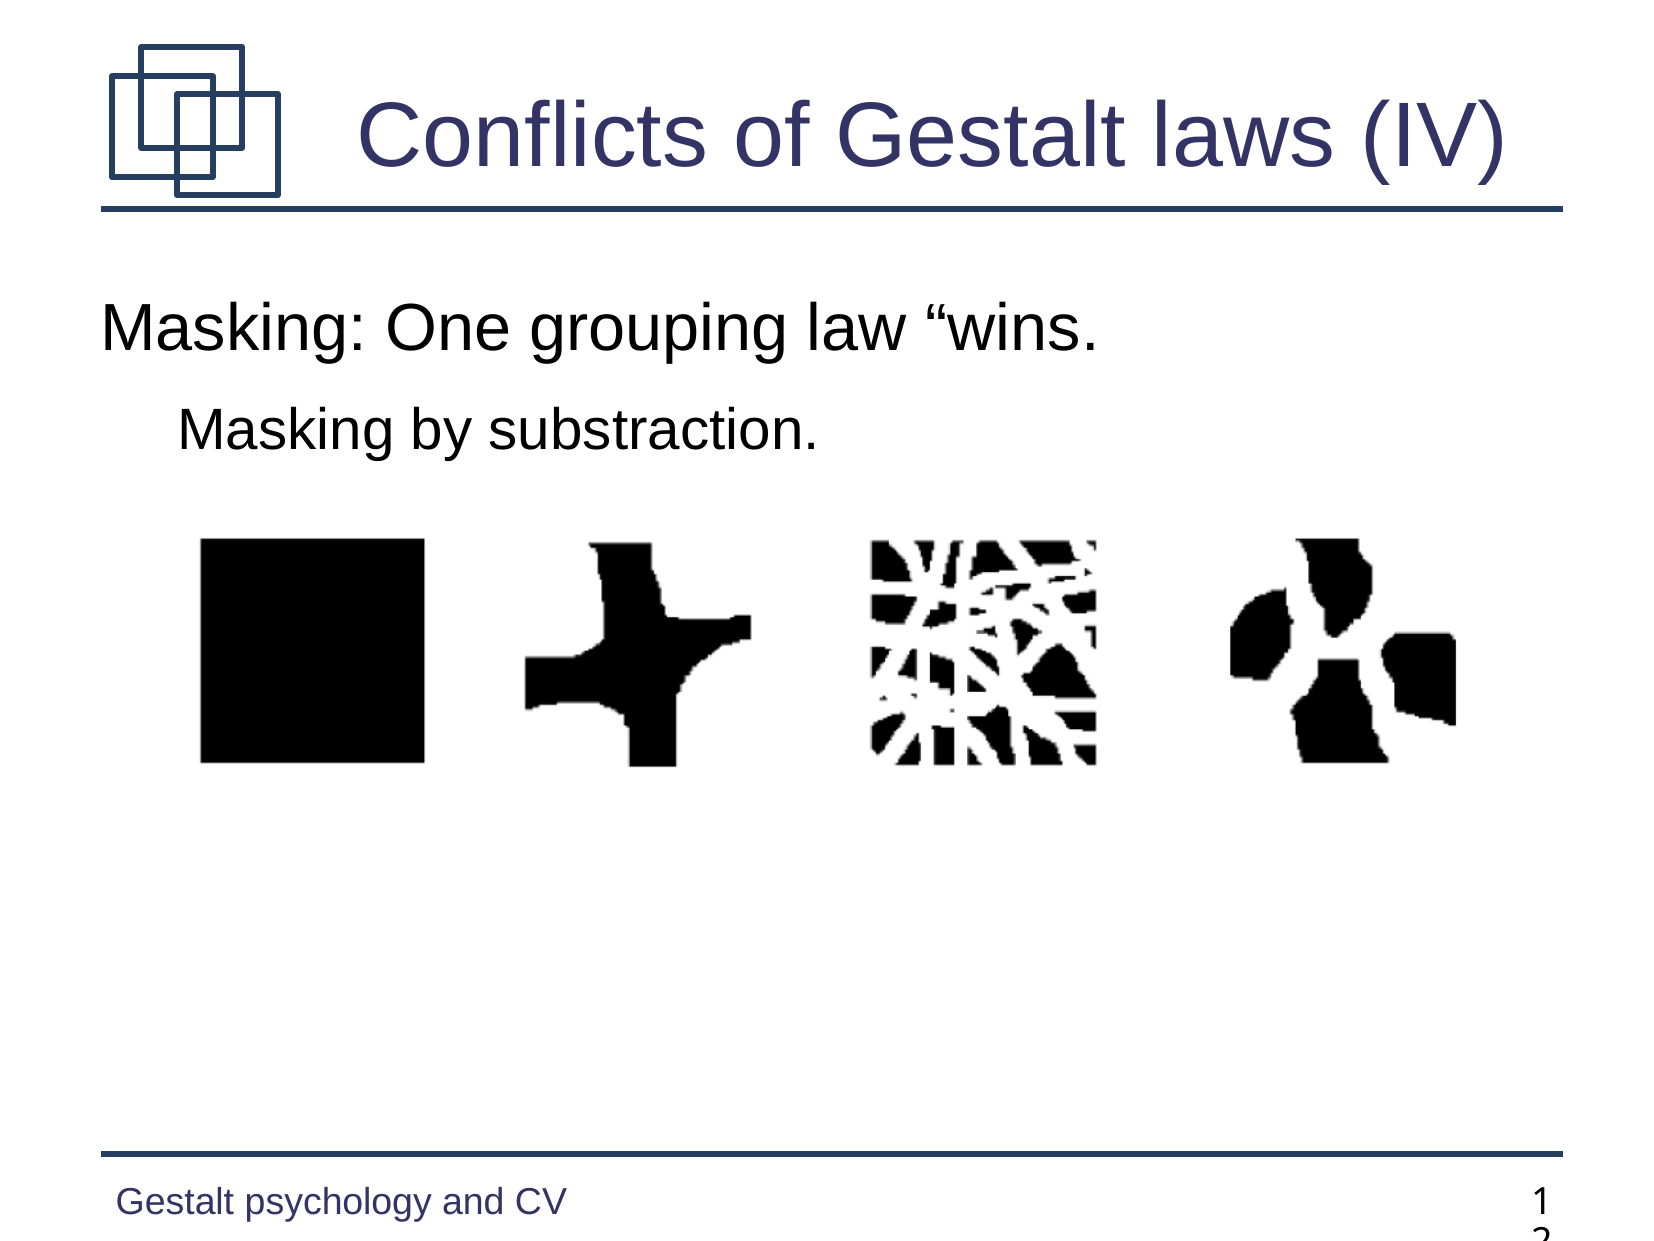

# Conflicts of Gestalt laws (IV)
Masking: One grouping law “wins.
Masking by substraction.